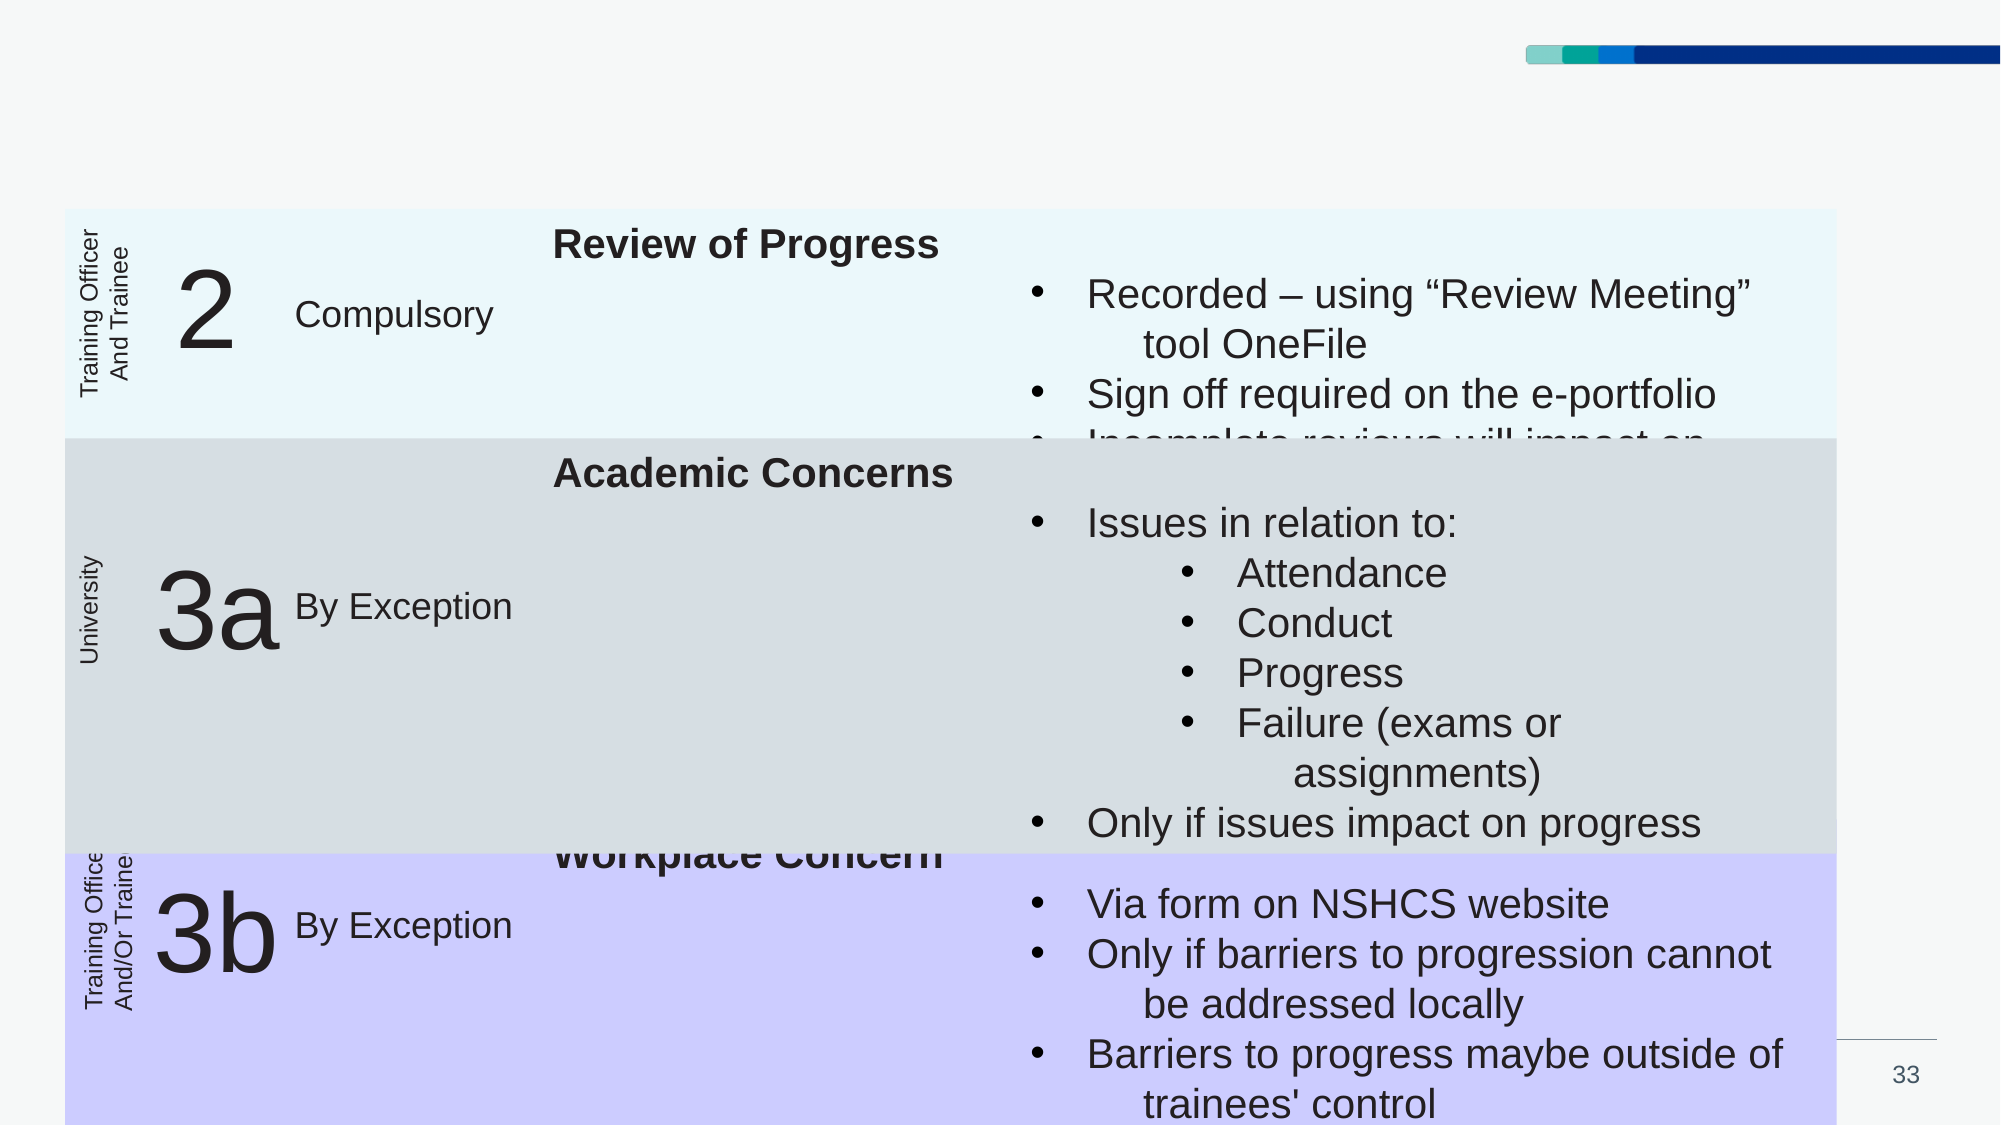

Review of Progress
Recorded – using “Review Meeting” tool OneFile
Sign off required on the e-portfolio
Incomplete reviews will impact on progression outcomes
2
Training Officer
And Trainee
Compulsory
Academic Concerns
Issues in relation to:
Attendance
Conduct
Progress
Failure (exams or assignments)
Only if issues impact on progress
3a
By Exception
University
# Progression model – Summary
Workplace Concern
Via form on NSHCS website
Only if barriers to progression cannot be addressed locally
Barriers to progress maybe outside of trainees' control
3b
Training Officer
And/Or Trainee
By Exception